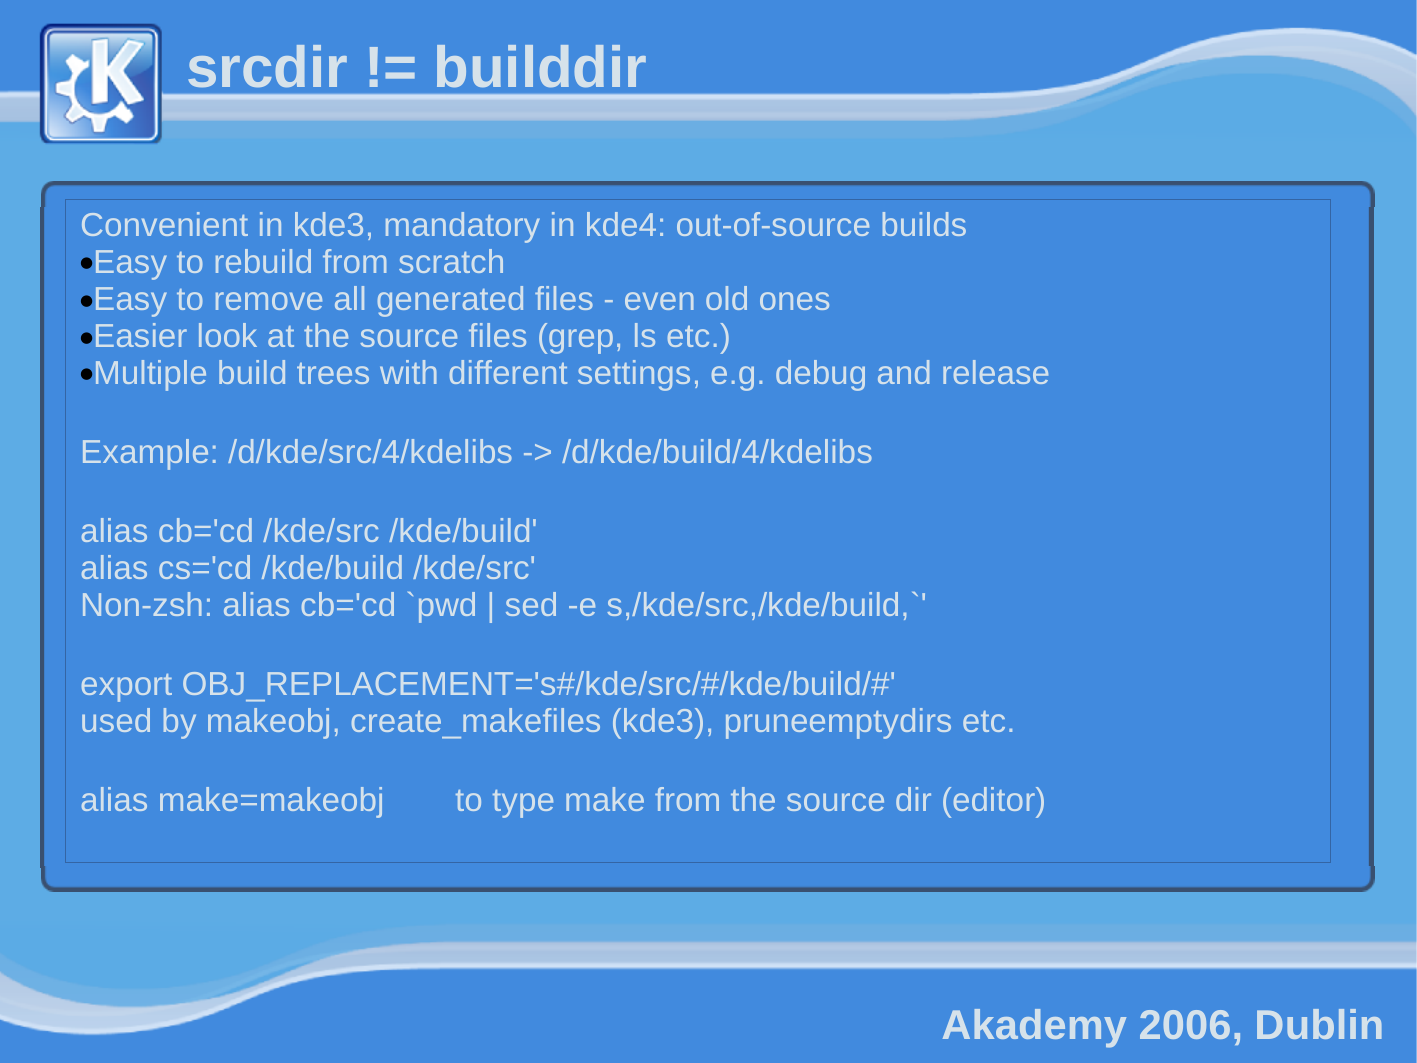

srcdir != builddir
Convenient in kde3, mandatory in kde4: out-of-source builds
Easy to rebuild from scratch
Easy to remove all generated files - even old ones
Easier look at the source files (grep, ls etc.)
Multiple build trees with different settings, e.g. debug and release
Example: /d/kde/src/4/kdelibs -> /d/kde/build/4/kdelibs
alias cb='cd /kde/src /kde/build'
alias cs='cd /kde/build /kde/src'
Non-zsh: alias cb='cd `pwd | sed -e s,/kde/src,/kde/build,`'
export OBJ_REPLACEMENT='s#/kde/src/#/kde/build/#'
used by makeobj, create_makefiles (kde3), pruneemptydirs etc.
alias make=makeobj	to type make from the source dir (editor)